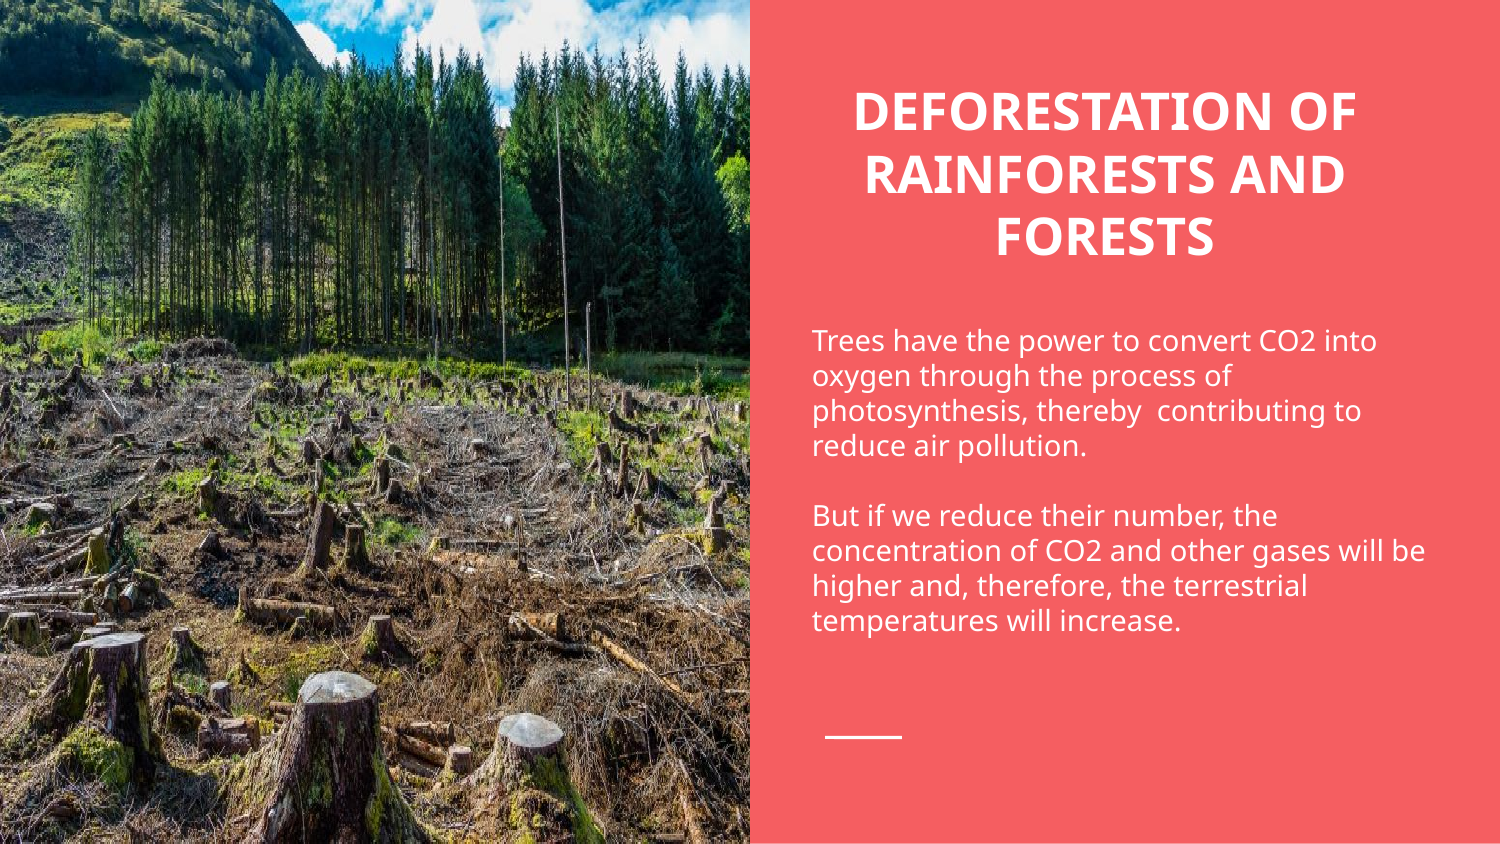

# DEFORESTATION OF RAINFORESTS AND FORESTS
Trees have the power to convert CO2 into oxygen through the process of photosynthesis, thereby contributing to reduce air pollution.
But if we reduce their number, the concentration of CO2 and other gases will be higher and, therefore, the terrestrial temperatures will increase.